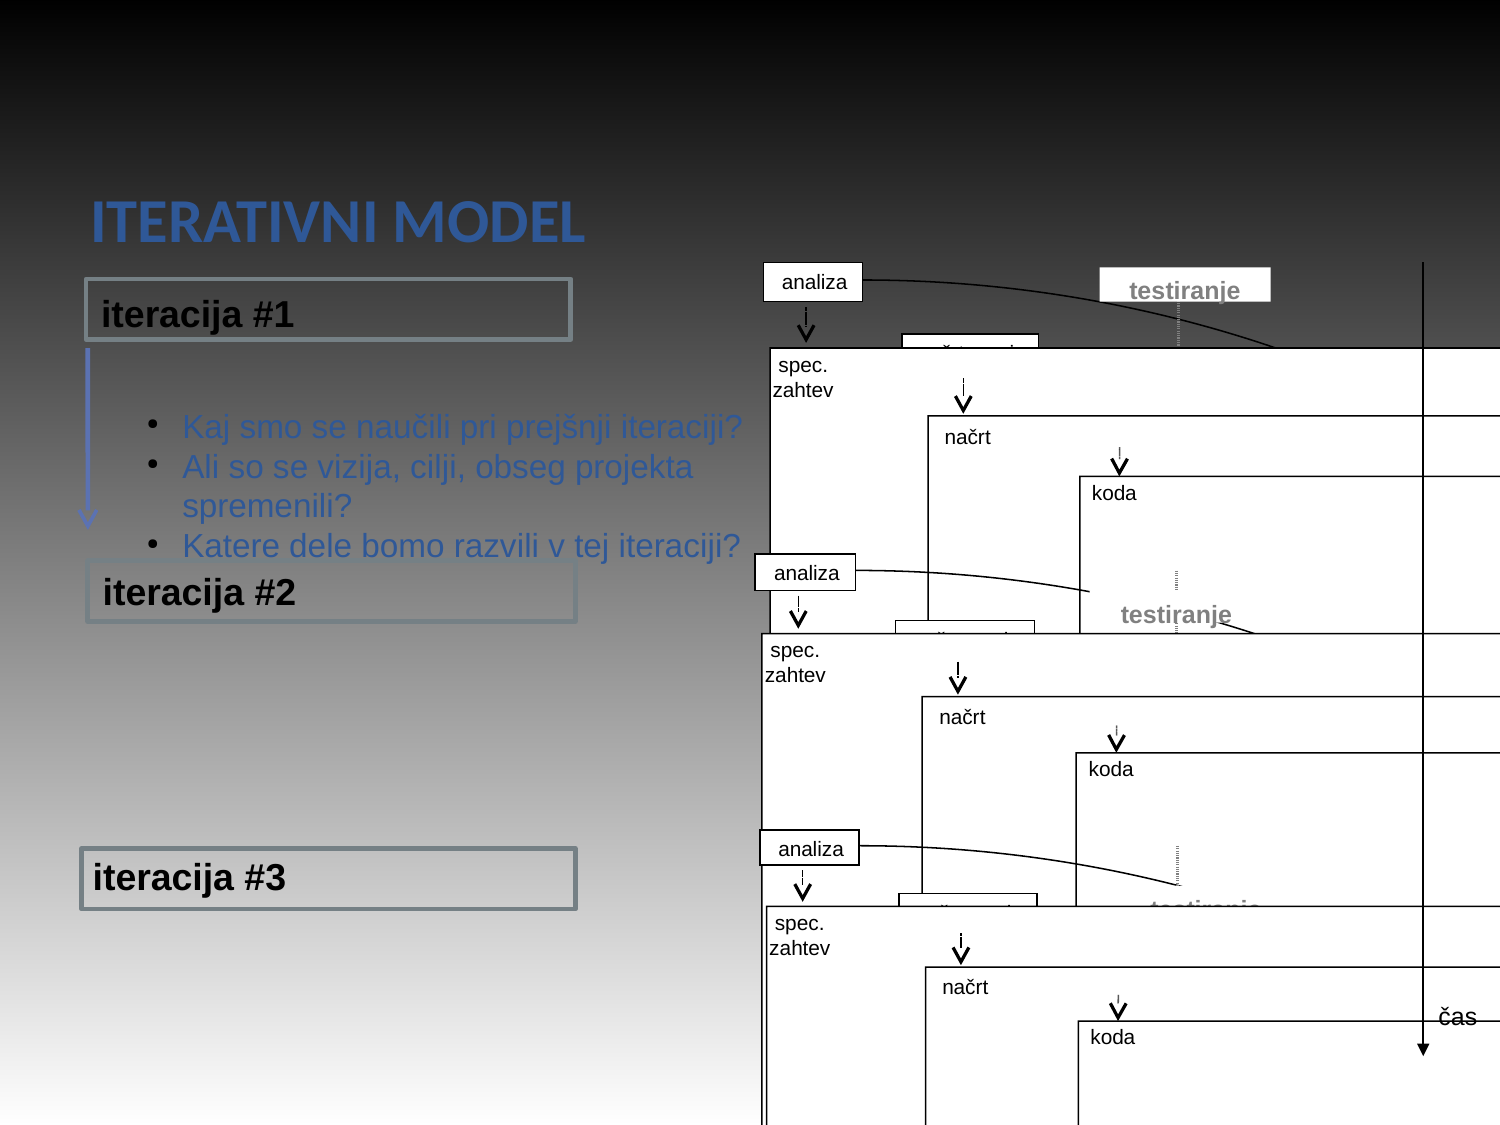

# ITERATIVNI MODEL
analiza
testiranje
načrtovanje
spec.
zahtev
izvedba
načrt
vpeljava
koda
iteracija #1
Kaj smo se naučili pri prejšnji iteraciji?
Ali so se vizija, cilji, obseg projekta spremenili?
Katere dele bomo razvili v tej iteraciji?
analiza
testiranje
načrtovanje
spec.
zahtev
izvedba
načrt
vpeljava
koda
iteracija #2
analiza
testiranje
načrtovanje
spec.
zahtev
izvedba
načrt
vpeljava
koda
iteracija #3
čas